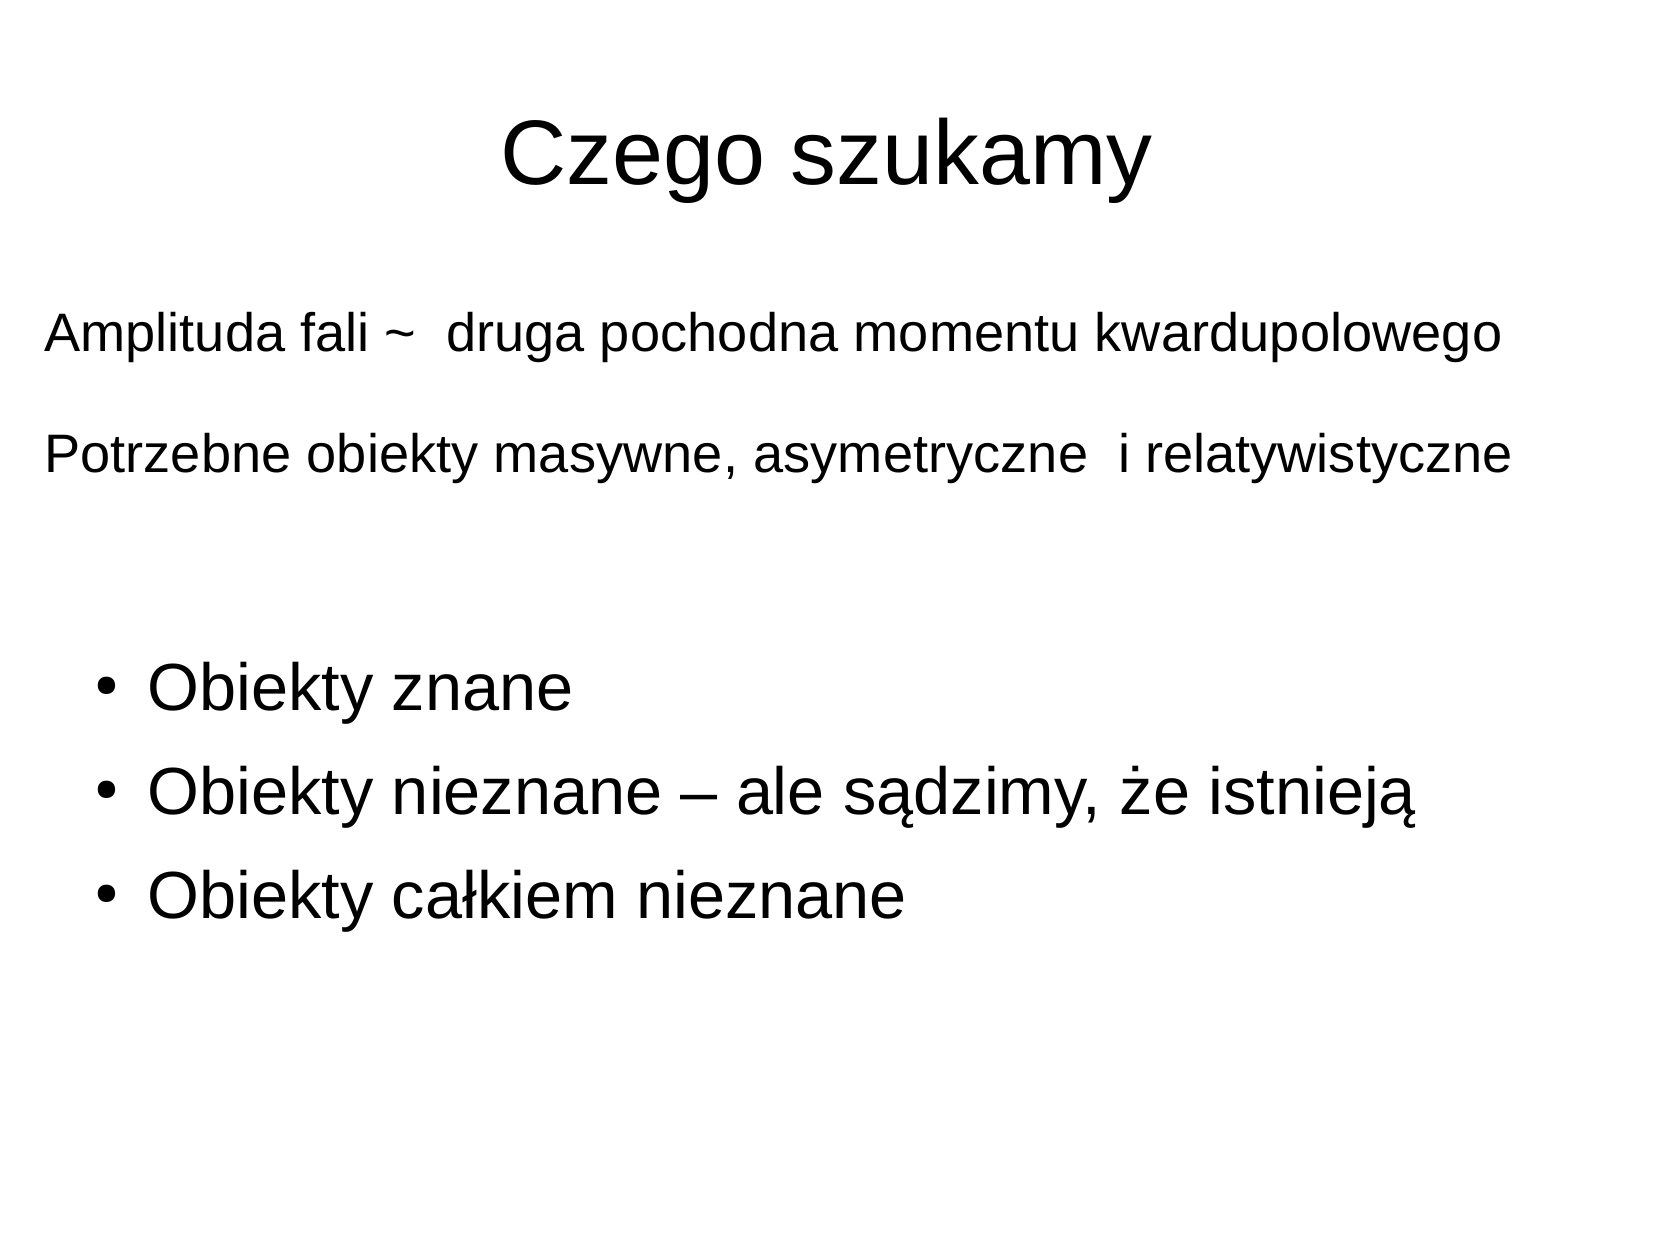

# Czego szukamy
Amplituda fali ~ druga pochodna momentu kwardupolowego
Potrzebne obiekty masywne, asymetryczne i relatywistyczne
Obiekty znane
Obiekty nieznane – ale sądzimy, że istnieją
Obiekty całkiem nieznane